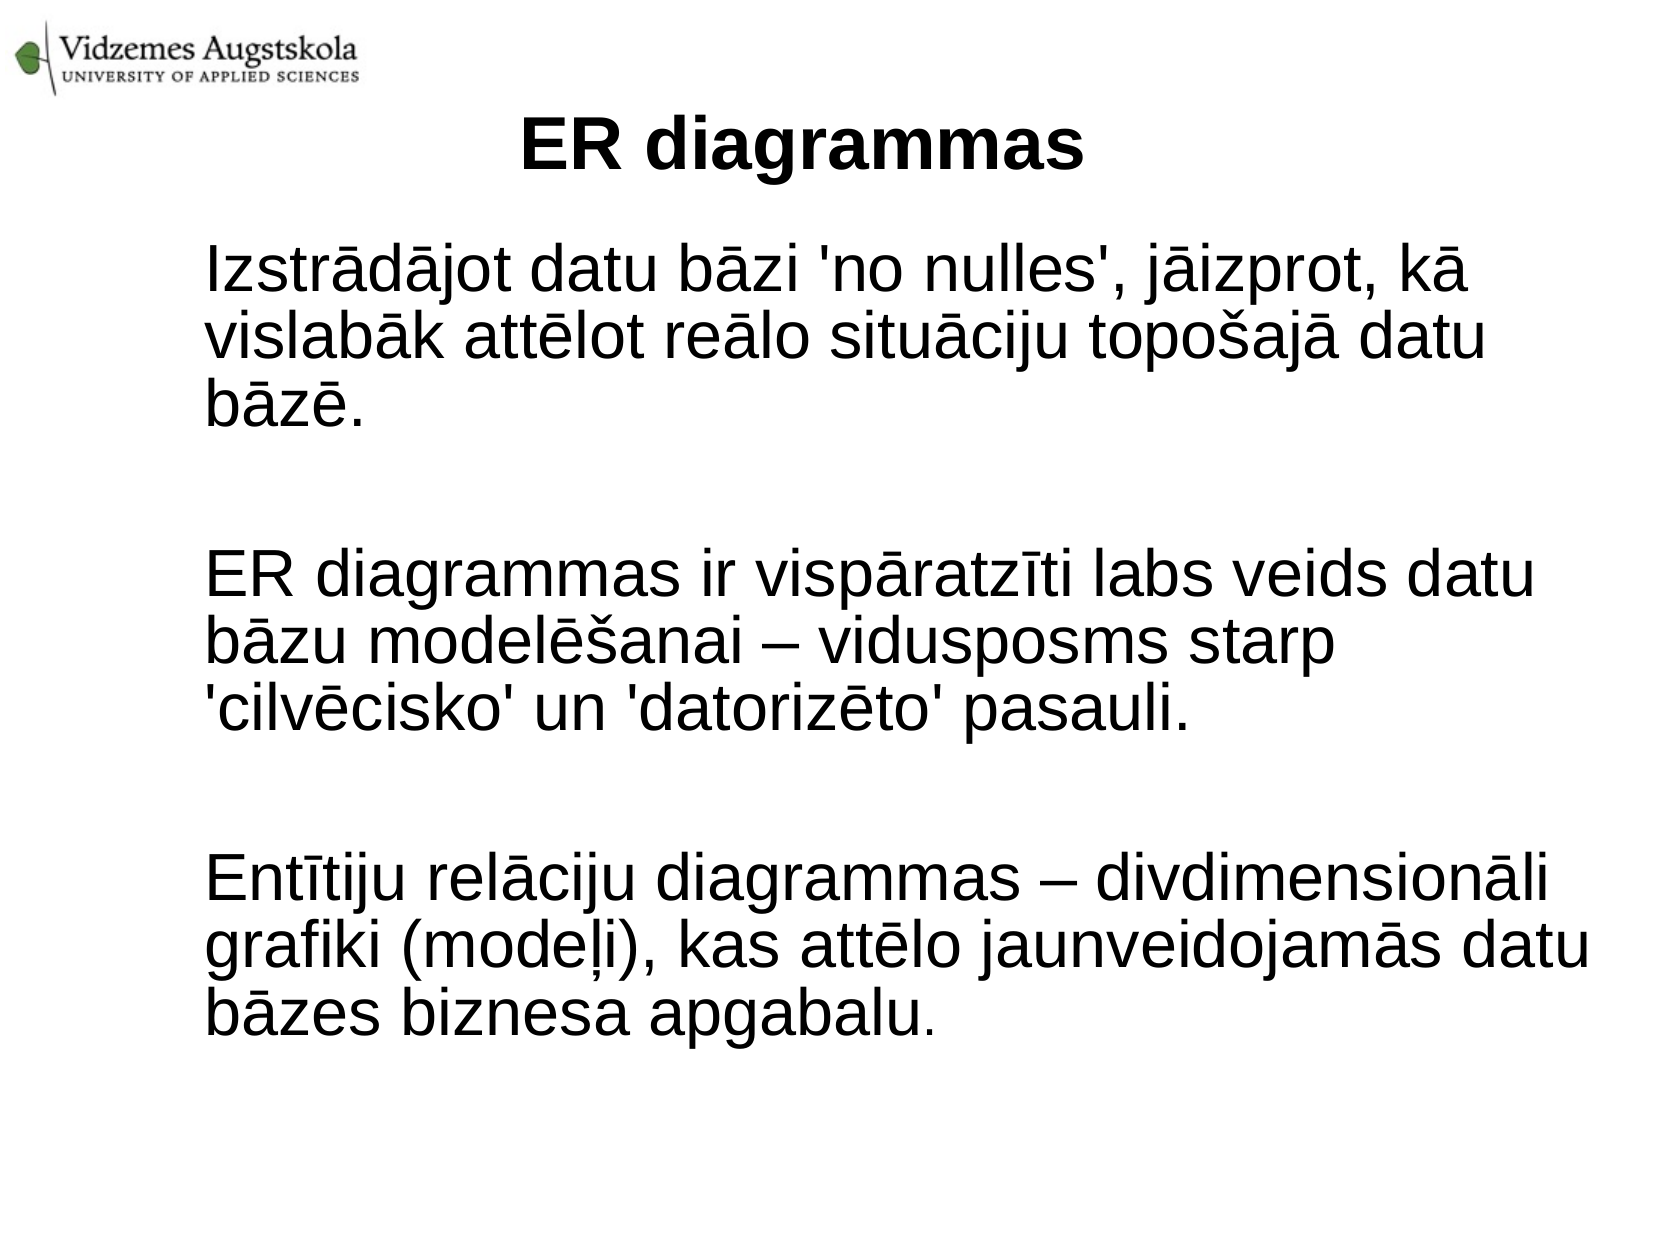

# ER diagrammas
Izstrādājot datu bāzi 'no nulles', jāizprot, kā vislabāk attēlot reālo situāciju topošajā datu bāzē.
ER diagrammas ir vispāratzīti labs veids datu bāzu modelēšanai – vidusposms starp 'cilvēcisko' un 'datorizēto' pasauli.
Entītiju relāciju diagrammas – divdimensionāli grafiki (modeļi), kas attēlo jaunveidojamās datu bāzes biznesa apgabalu.